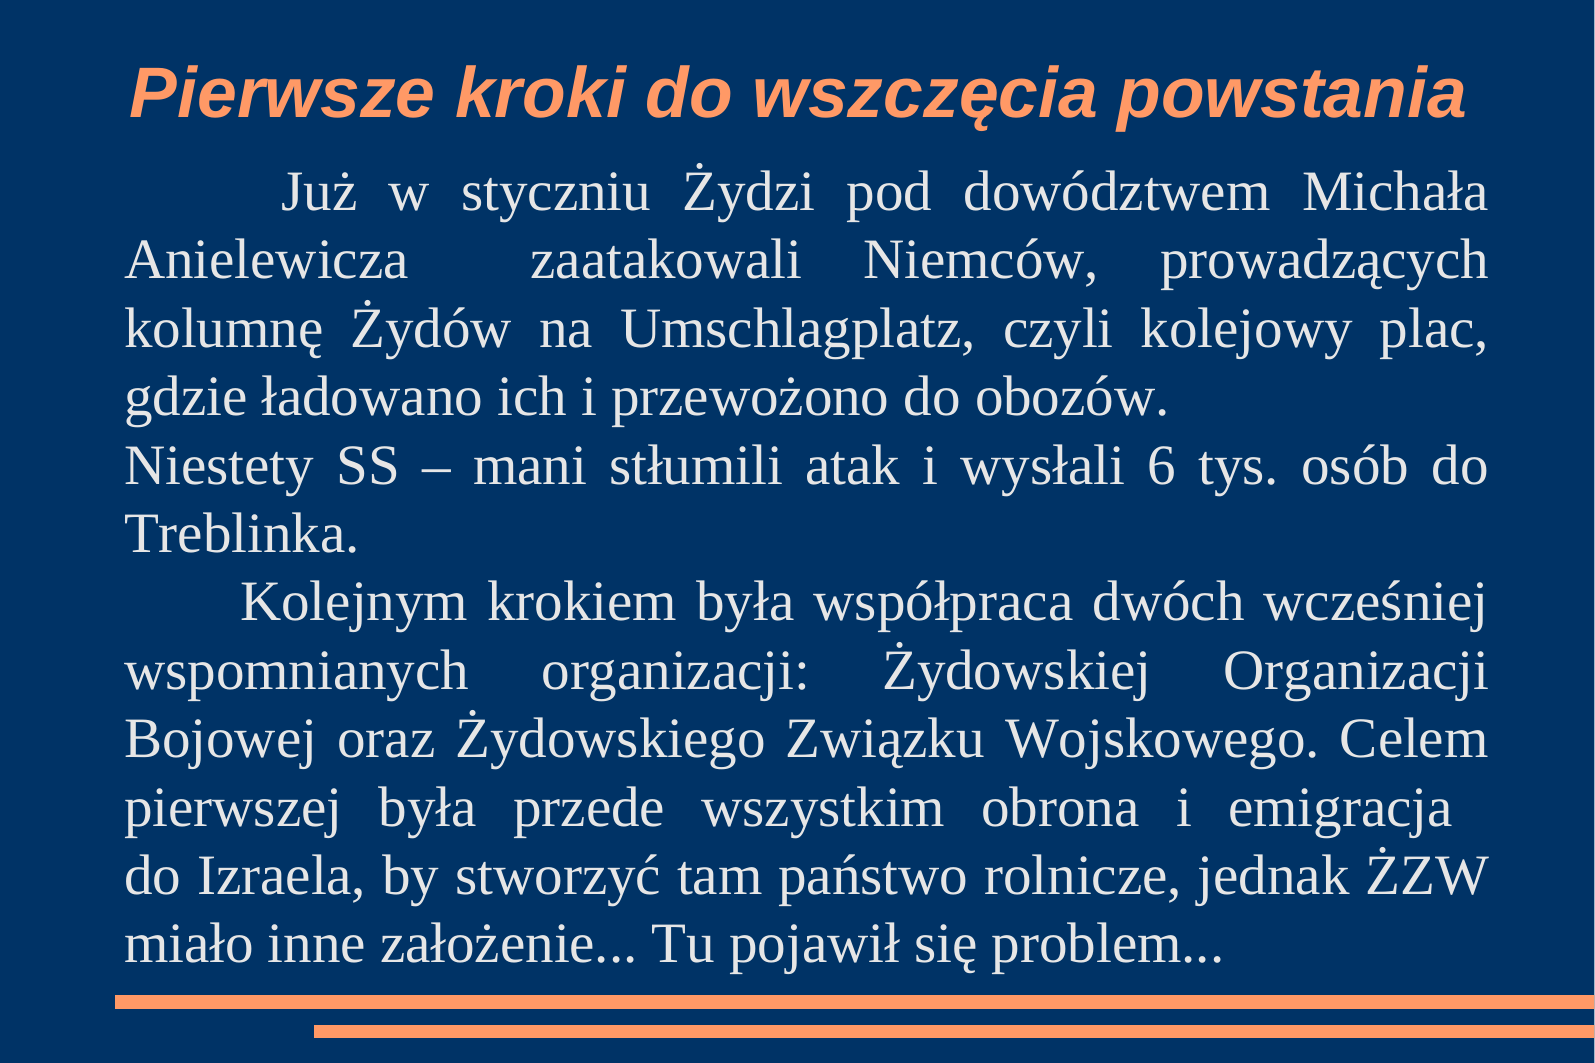

# Pierwsze kroki do wszczęcia powstania
 Już w styczniu Żydzi pod dowództwem Michała Anielewicza zaatakowali Niemców, prowadzących kolumnę Żydów na Umschlagplatz, czyli kolejowy plac, gdzie ładowano ich i przewożono do obozów.
Niestety SS – mani stłumili atak i wysłali 6 tys. osób do Treblinka.
 Kolejnym krokiem była współpraca dwóch wcześniej wspomnianych organizacji: Żydowskiej Organizacji Bojowej oraz Żydowskiego Związku Wojskowego. Celem pierwszej była przede wszystkim obrona i emigracja
do Izraela, by stworzyć tam państwo rolnicze, jednak ŻZW miało inne założenie... Tu pojawił się problem...